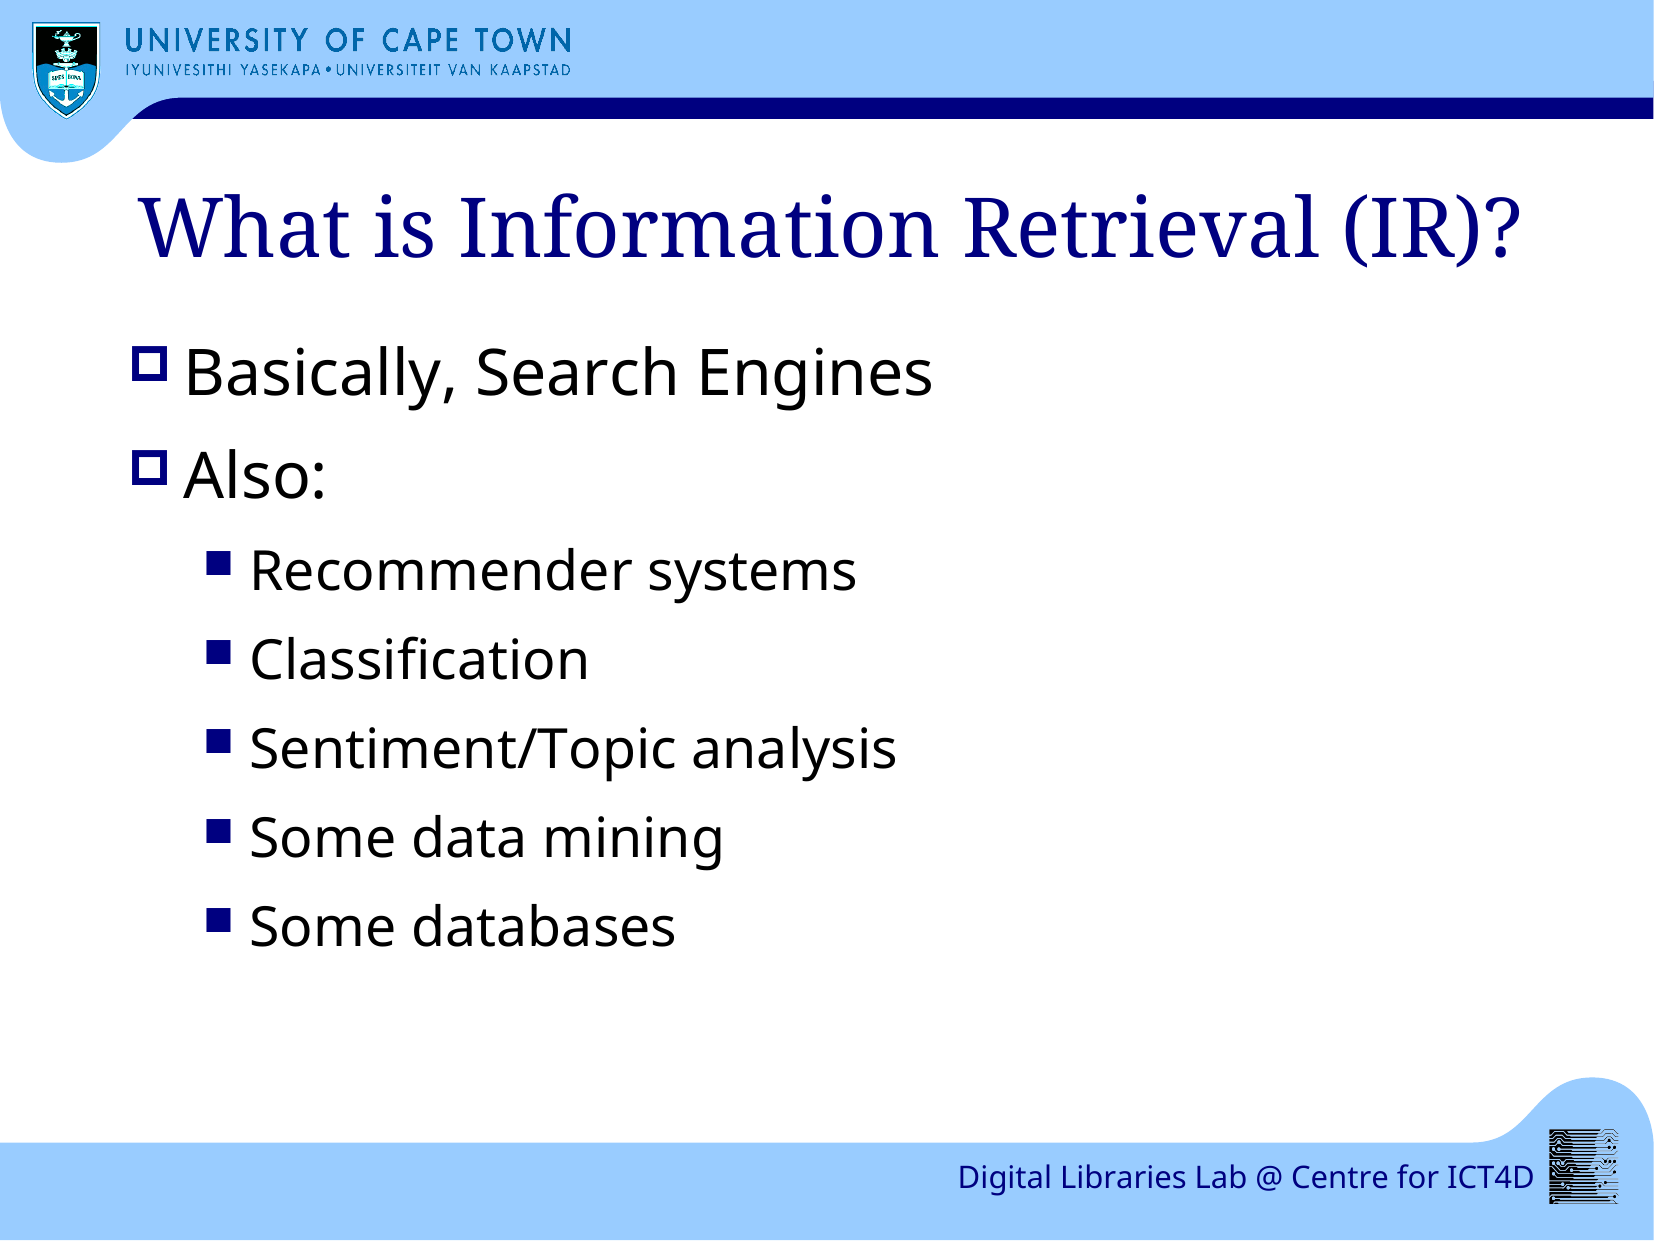

# What is Information Retrieval (IR)?
Basically, Search Engines
Also:
Recommender systems
Classification
Sentiment/Topic analysis
Some data mining
Some databases